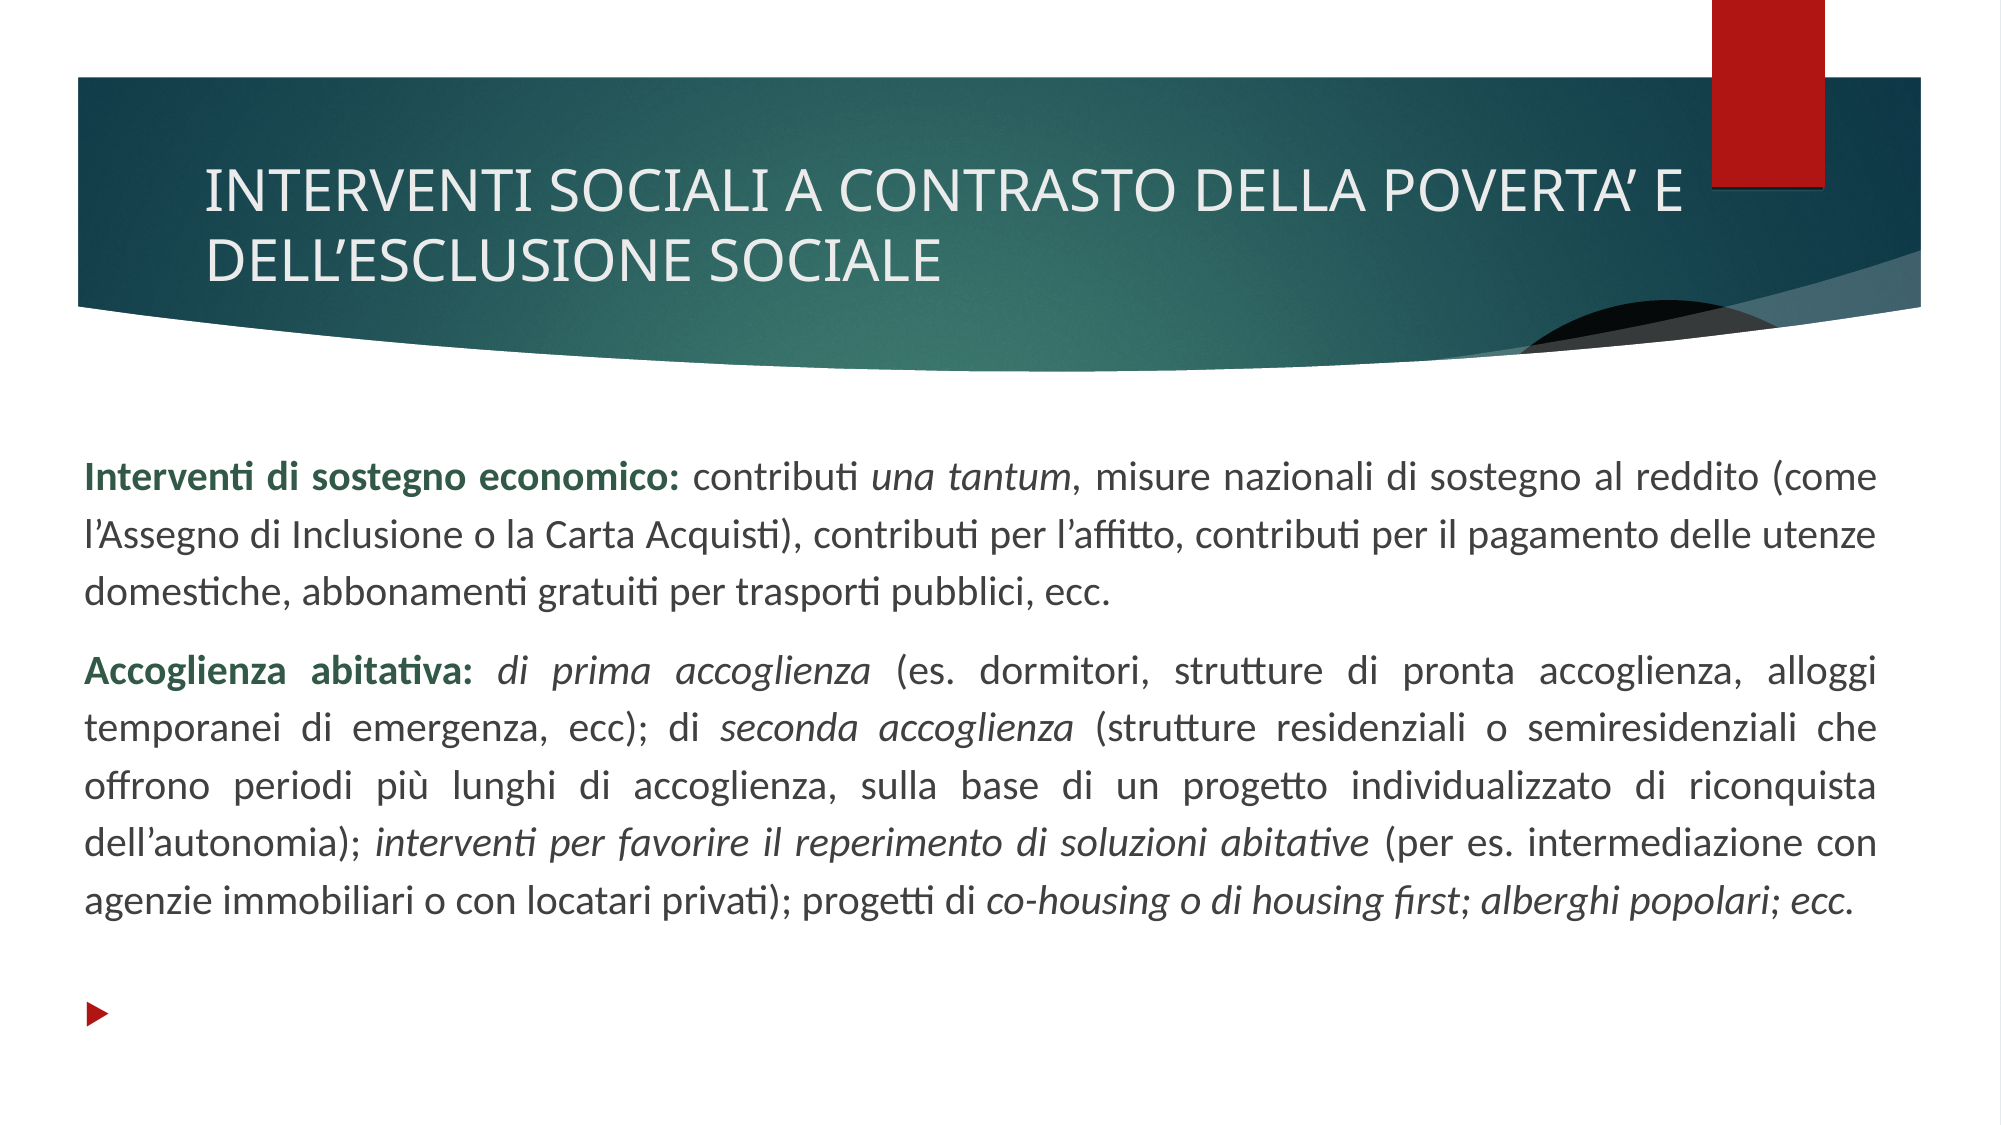

# INTERVENTI SOCIALI A CONTRASTO DELLA POVERTA’ E DELL’ESCLUSIONE SOCIALE
Interventi di sostegno economico: contributi una tantum, misure nazionali di sostegno al reddito (come l’Assegno di Inclusione o la Carta Acquisti), contributi per l’affitto, contributi per il pagamento delle utenze domestiche, abbonamenti gratuiti per trasporti pubblici, ecc.
Accoglienza abitativa: di prima accoglienza (es. dormitori, strutture di pronta accoglienza, alloggi temporanei di emergenza, ecc); di seconda accoglienza (strutture residenziali o semiresidenziali che offrono periodi più lunghi di accoglienza, sulla base di un progetto individualizzato di riconquista dell’autonomia); interventi per favorire il reperimento di soluzioni abitative (per es. intermediazione con agenzie immobiliari o con locatari privati); progetti di co-housing o di housing first; alberghi popolari; ecc.